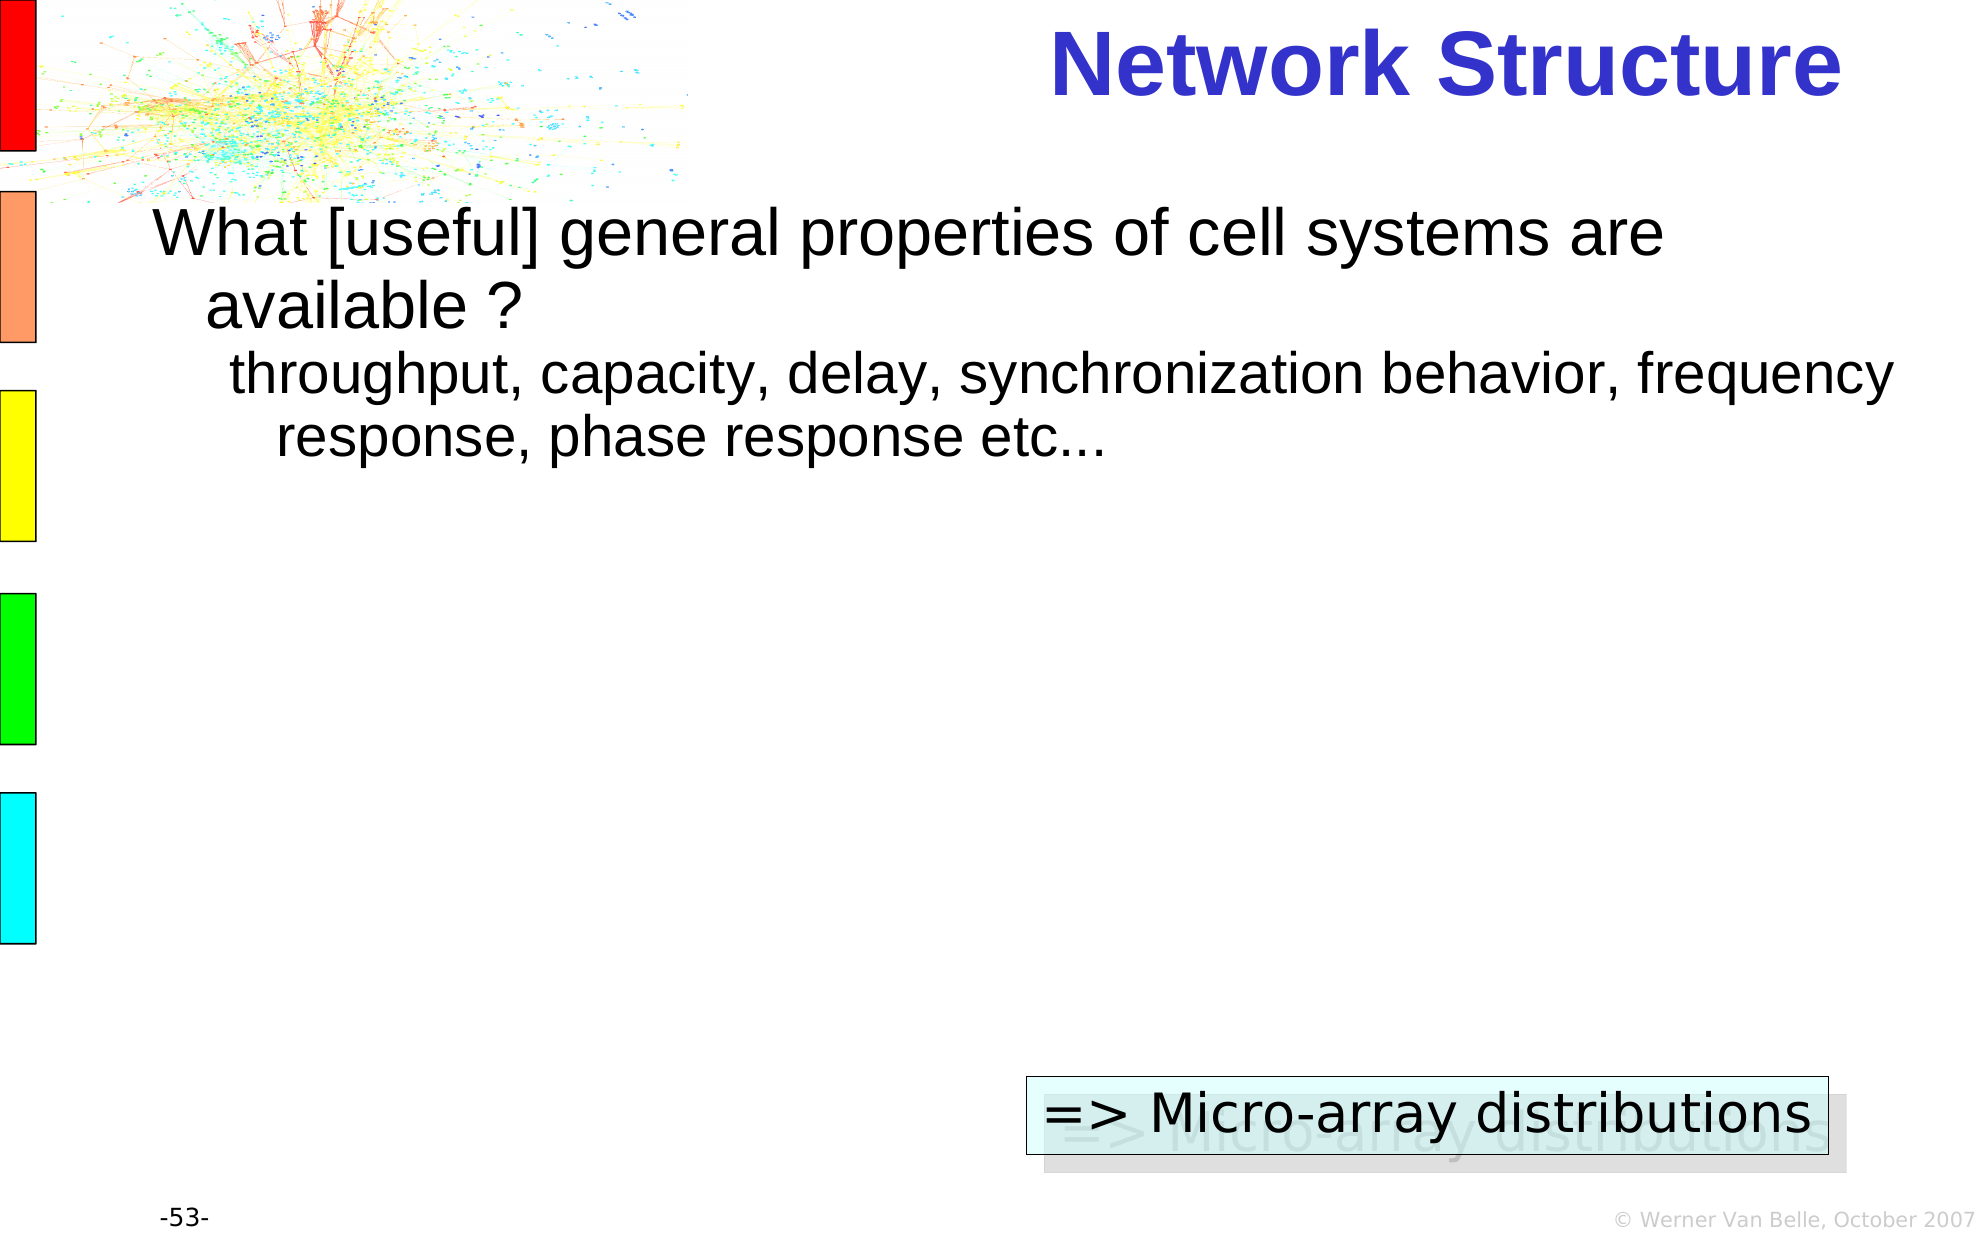

# Network Structure
What [useful] general properties of cell systems are available ?
throughput, capacity, delay, synchronization behavior, frequency response, phase response etc...
=> Micro-array distributions